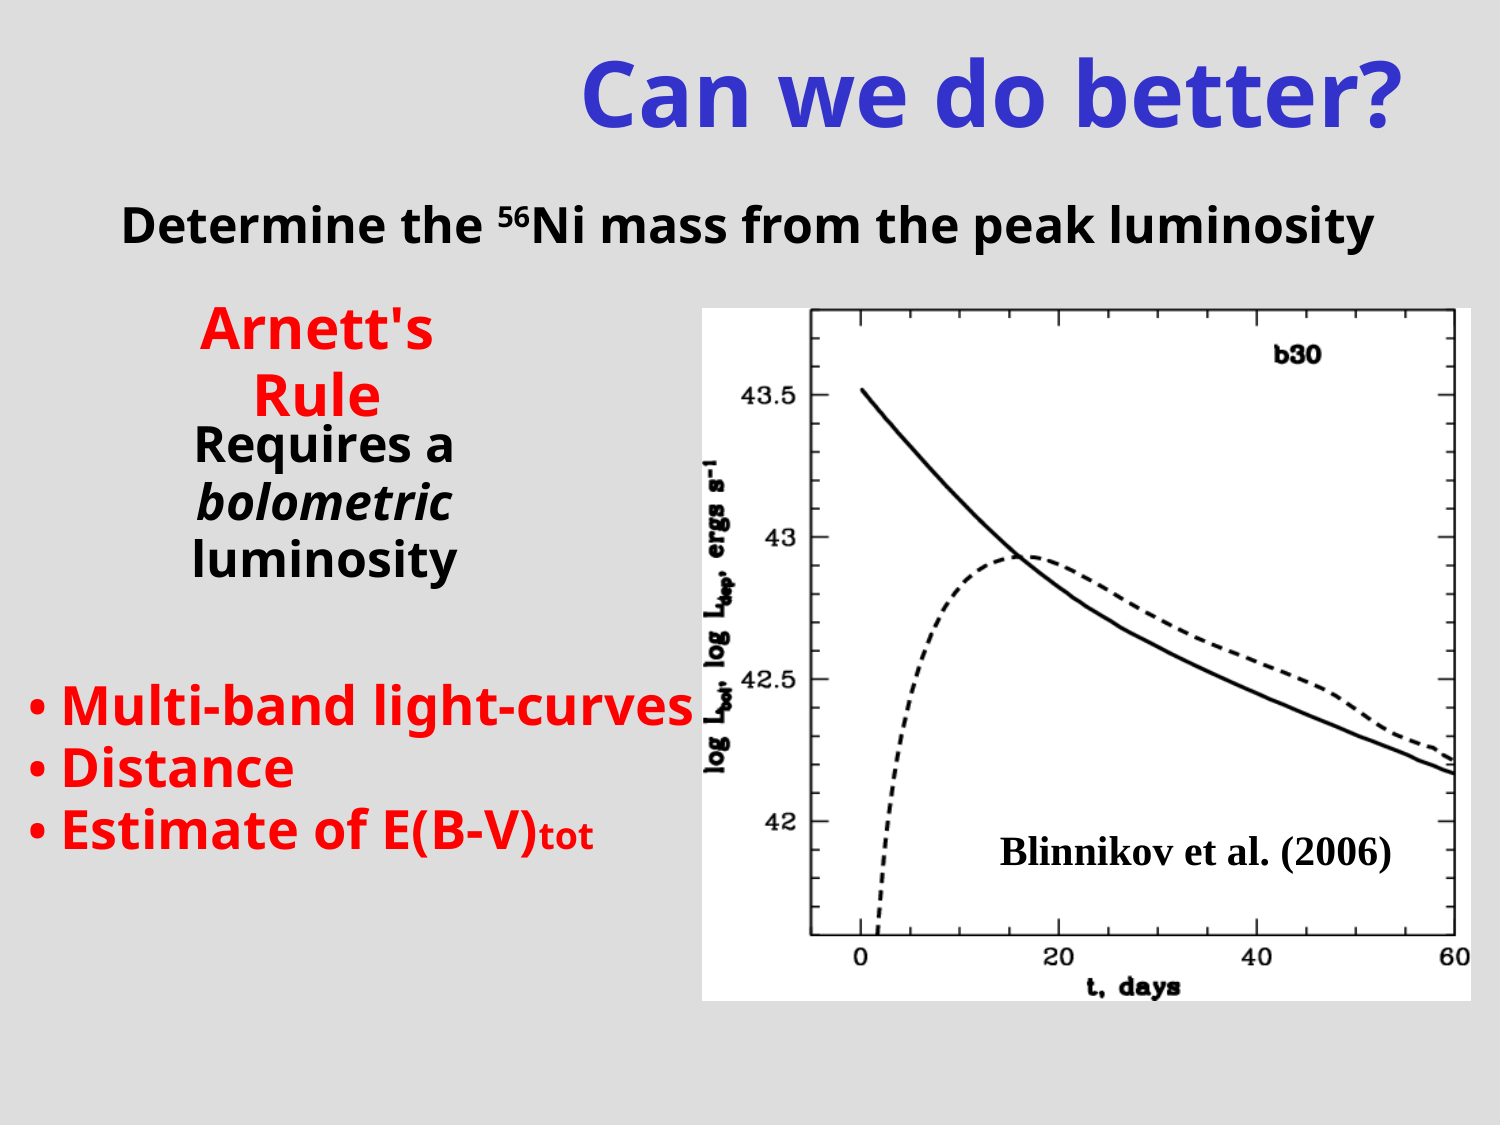

Can we do better?
Determine the 56Ni mass from the peak luminosity
Arnett's Rule
Blinnikov et al. (2006)
Requires a bolometric luminosity
• Multi-band light-curves
• Distance
• Estimate of E(B-V)tot